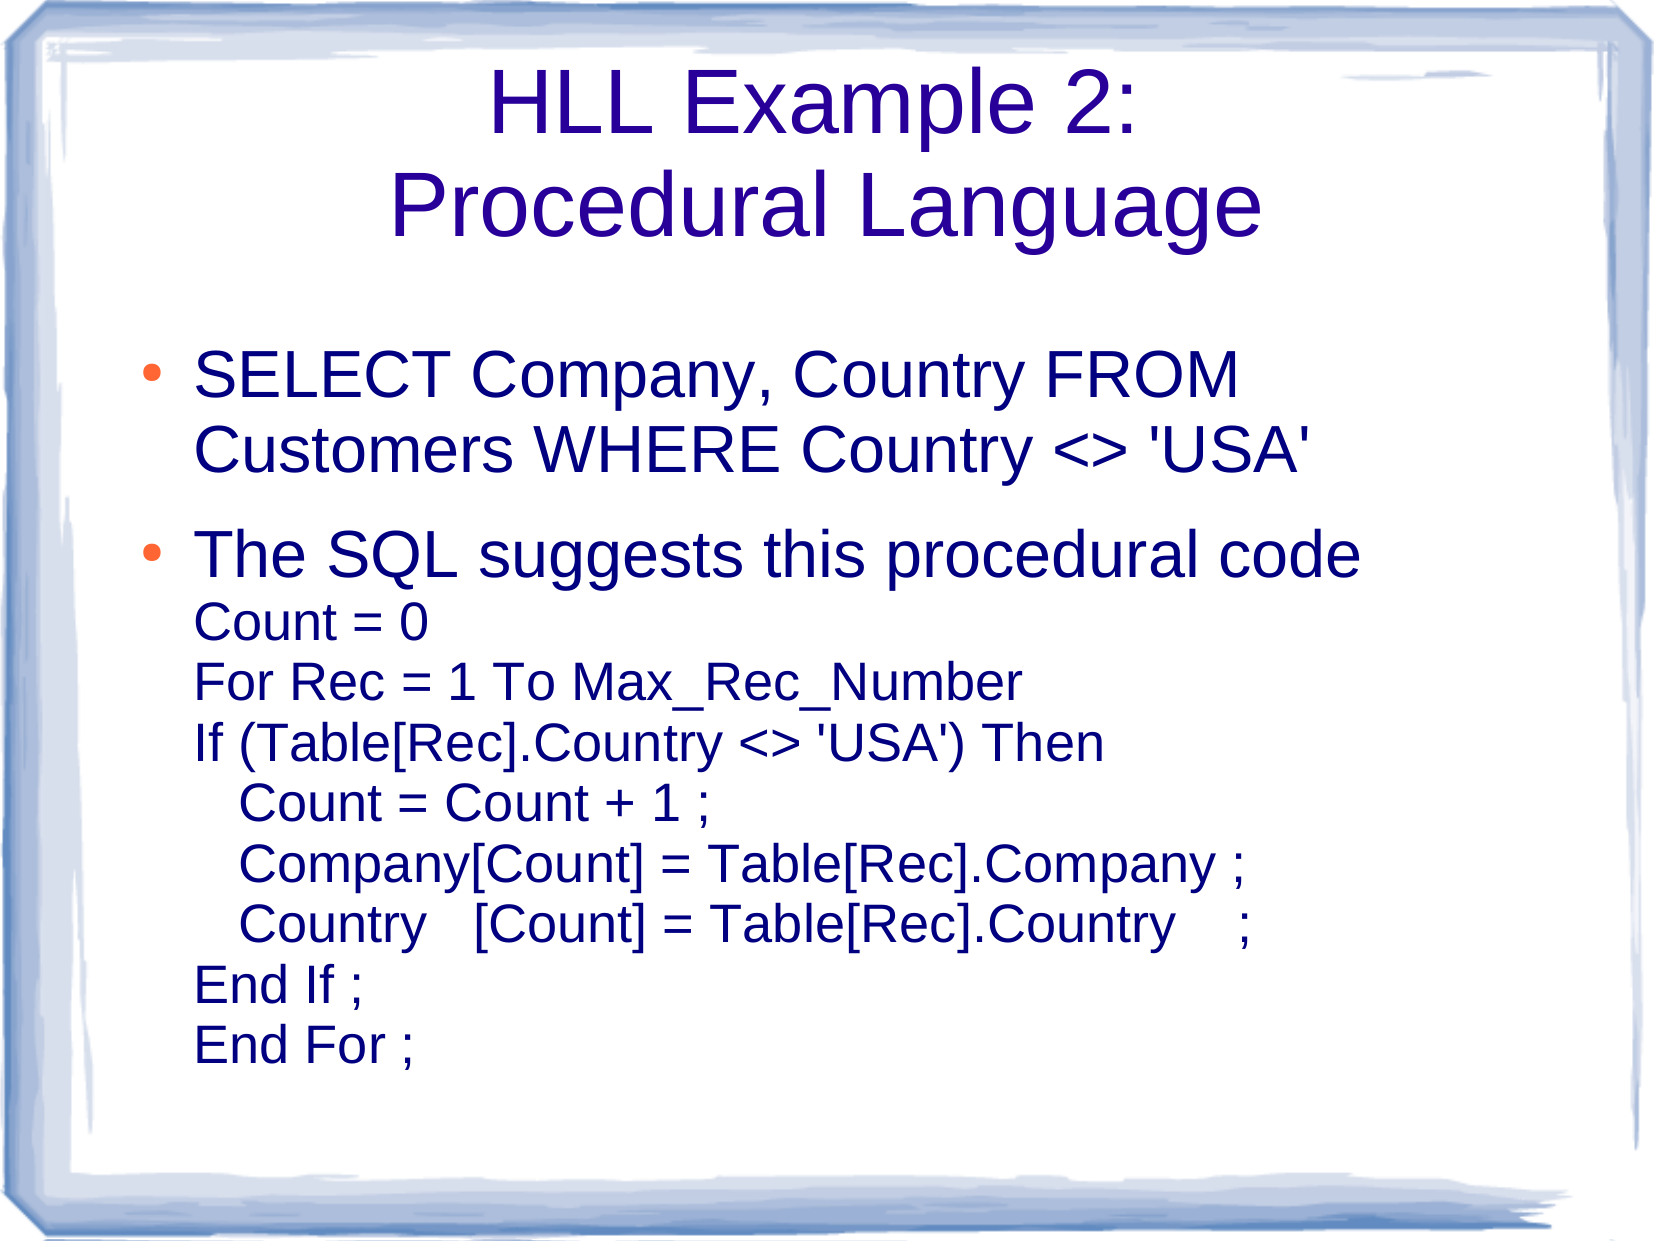

# HLL Example 2: Procedural Language
SELECT Company, Country FROM Customers WHERE Country <> 'USA'
The SQL suggests this procedural code
Count = 0
For Rec = 1 To Max_Rec_Number
If (Table[Rec].Country <> 'USA') Then
 Count = Count + 1 ;
 Company[Count] = Table[Rec].Company ;
 Country [Count] = Table[Rec].Country ;
End If ;
End For ;